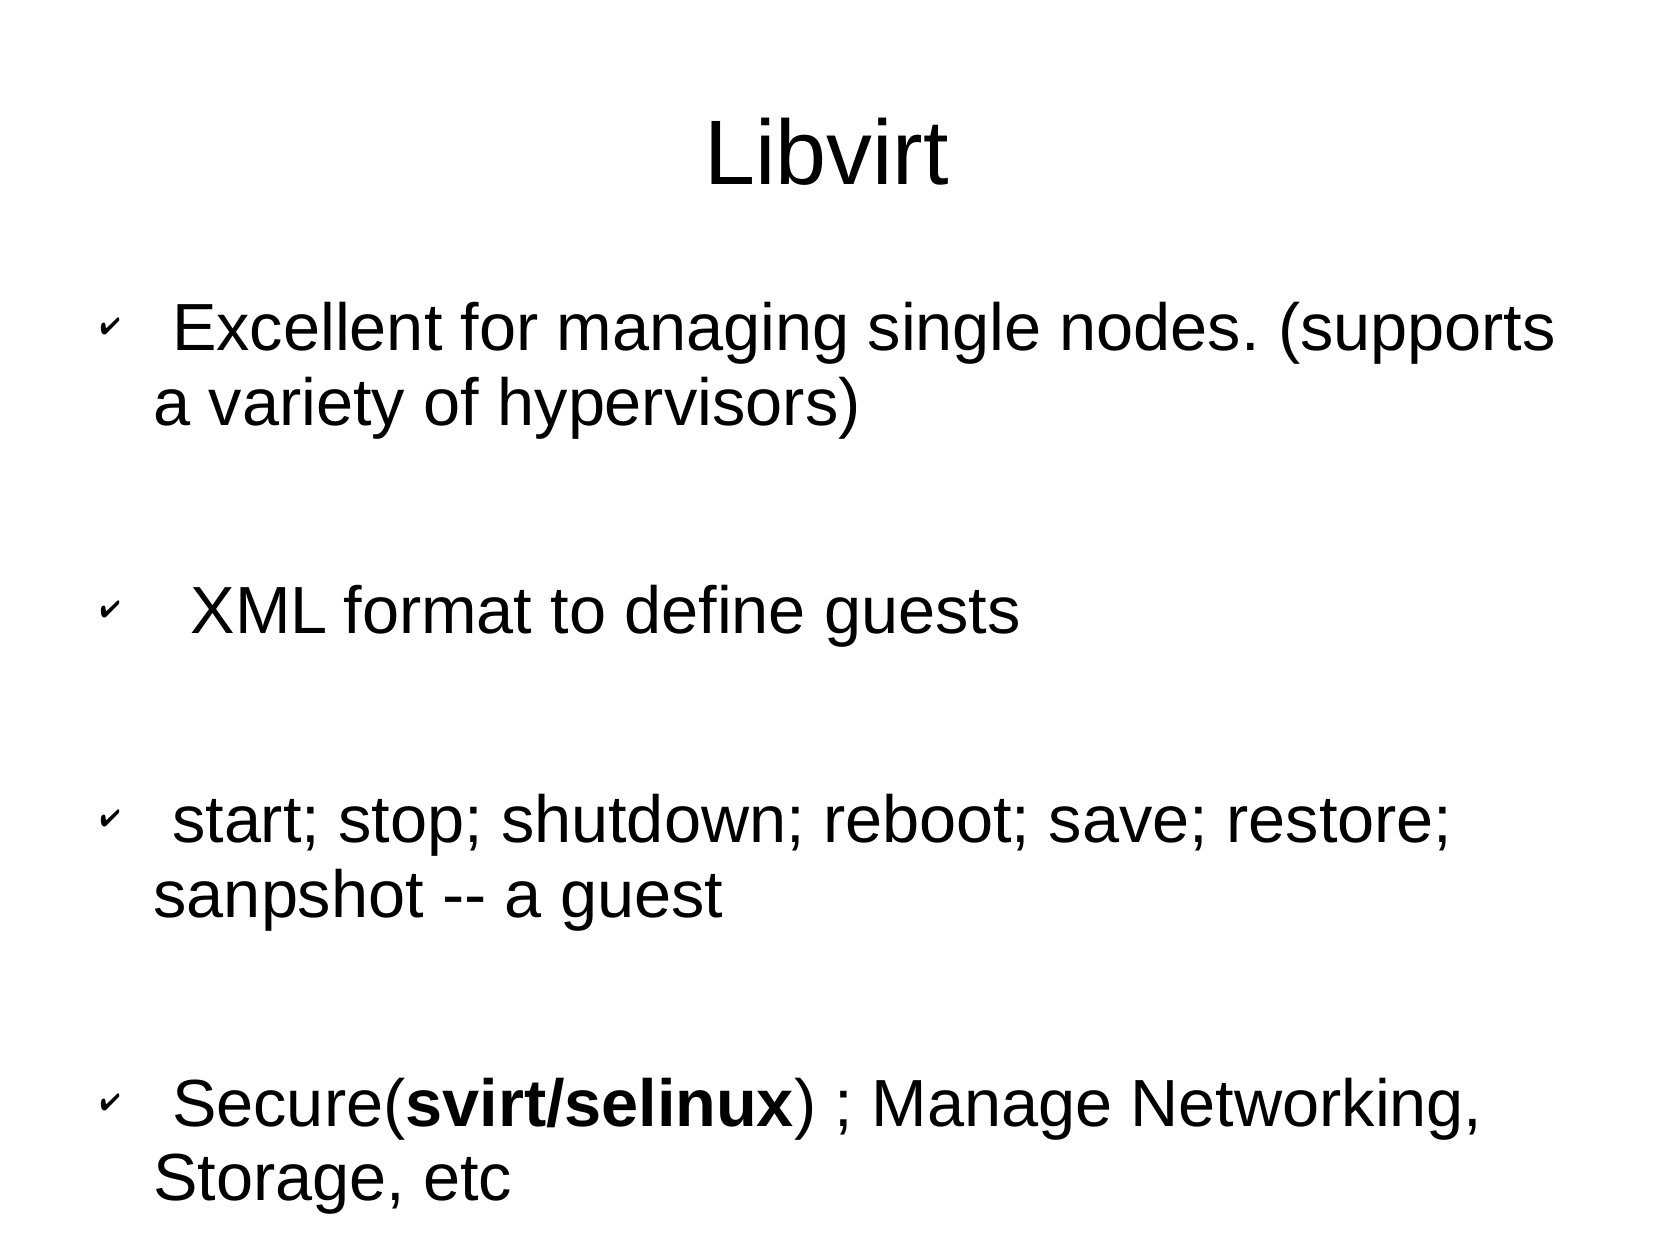

# Libvirt
 Excellent for managing single nodes. (supports a variety of hypervisors)
 XML format to define guests
 start; stop; shutdown; reboot; save; restore; sanpshot -- a guest
 Secure(svirt/selinux) ; Manage Networking, Storage, etc